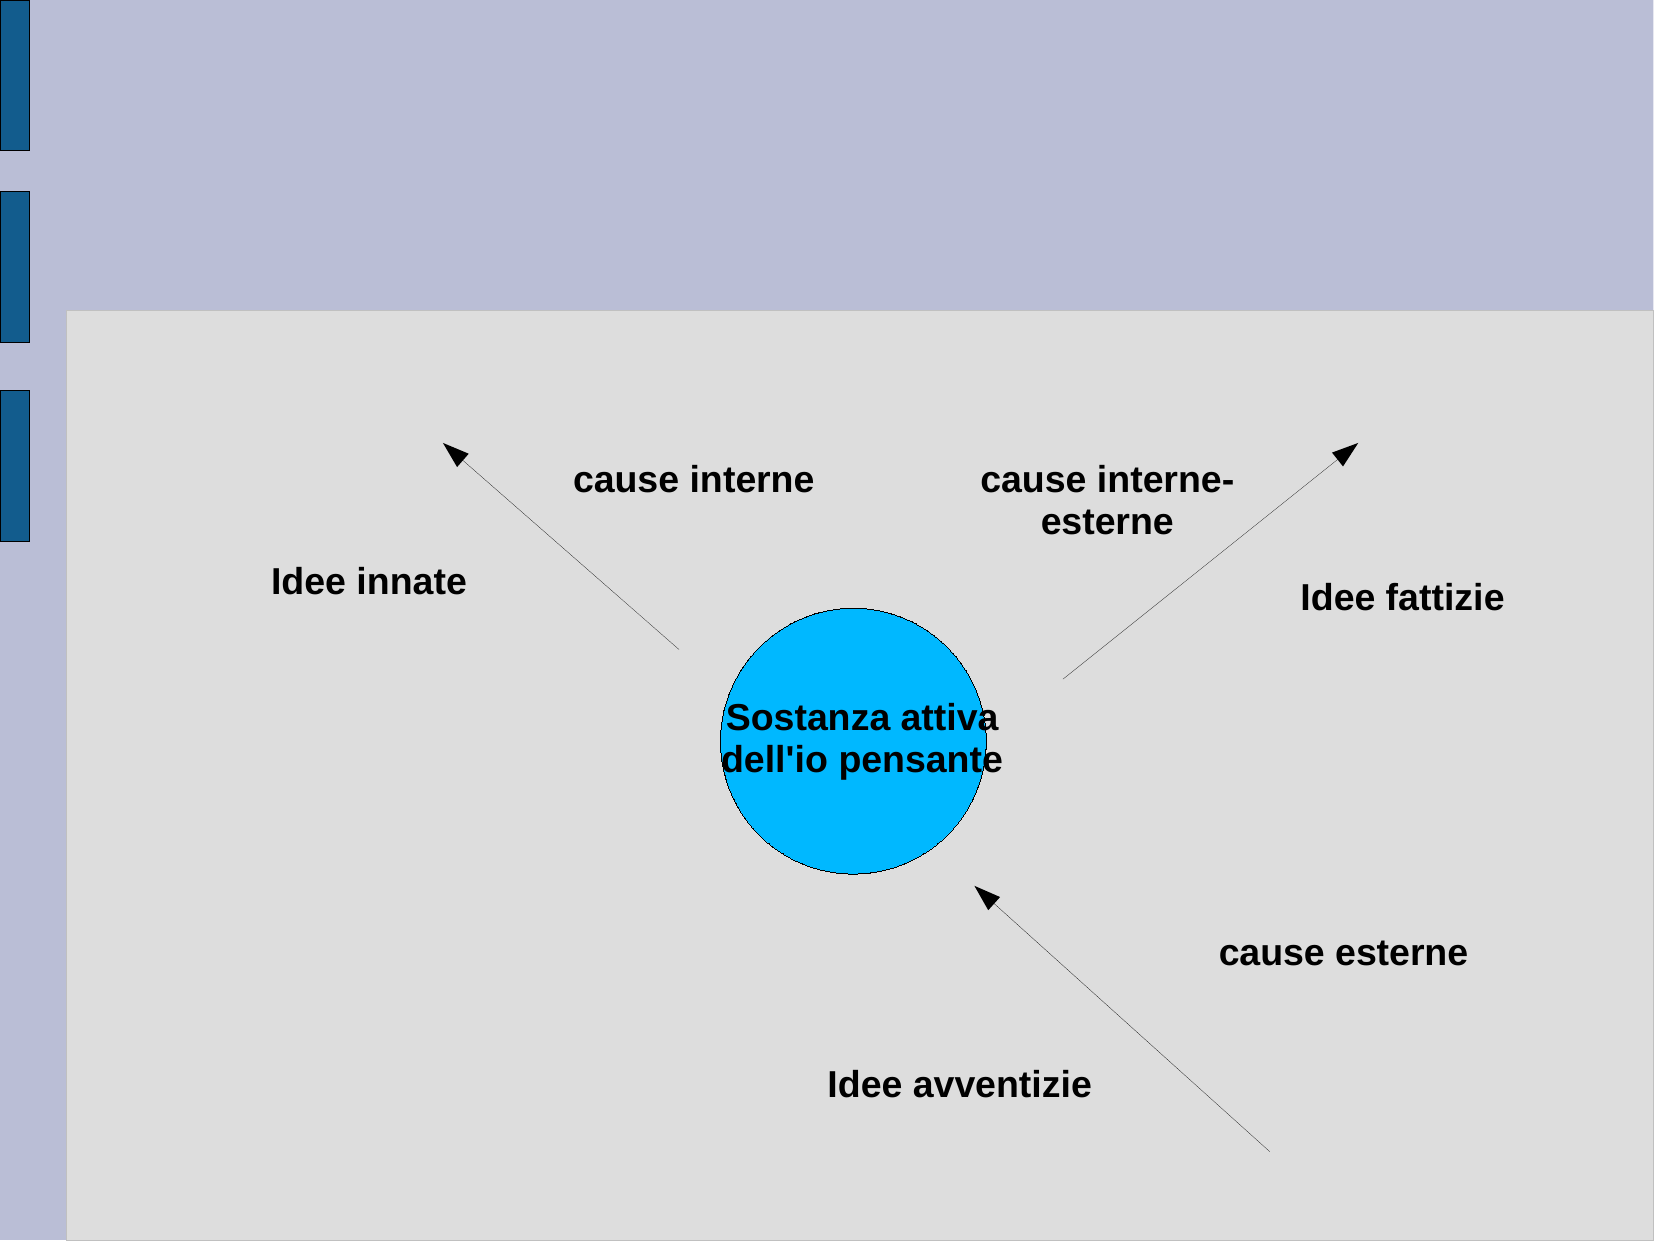

#
cause interne
cause interne-esterne
Idee innate
Idee fattizie
Sostanza attiva dell'io pensante
cause esterne
Idee avventizie